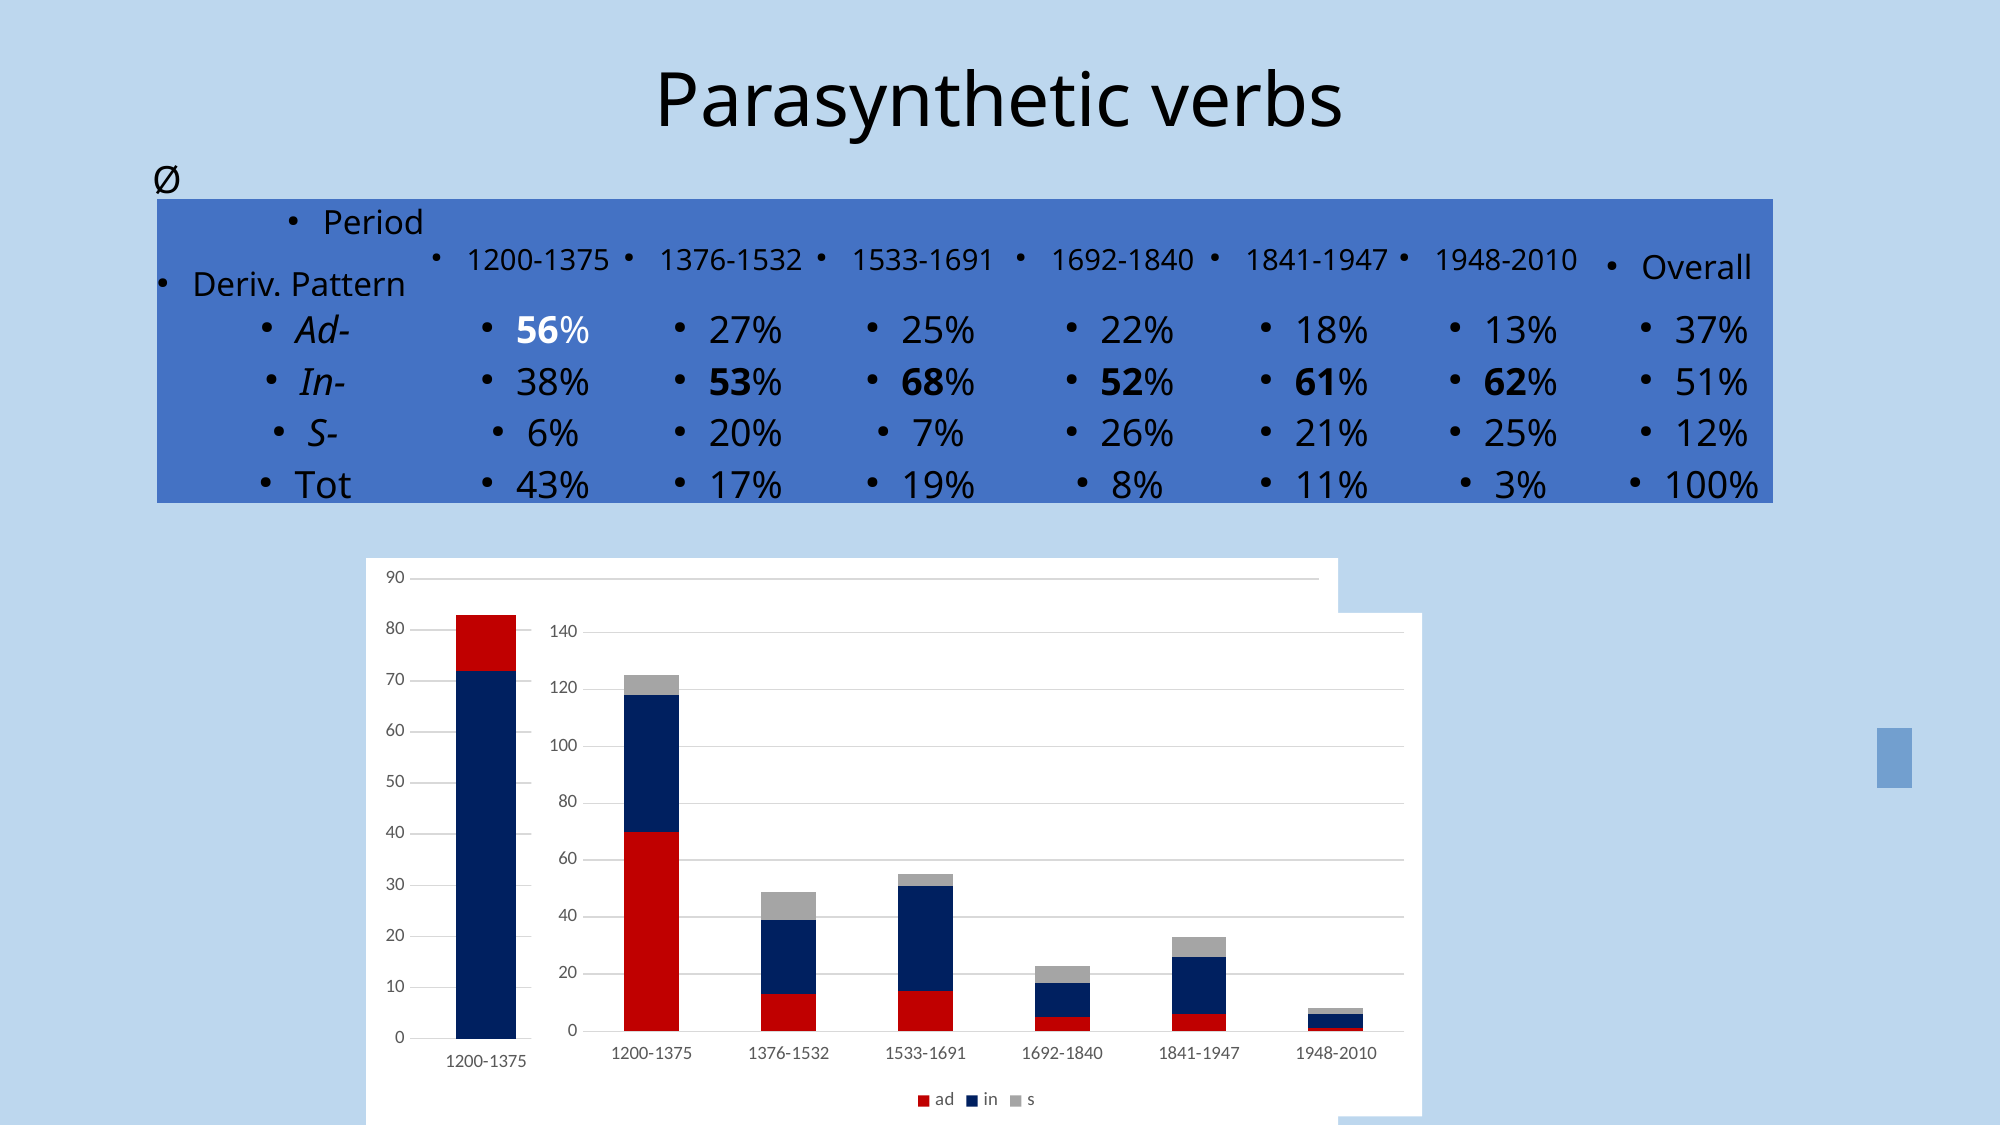

Parasynthetic verbs
| Period Deriv. Pattern | 1200-1375 | 1376-1532 | 1533-1691 | 1692-1840 | 1841-1947 | 1948-2010 | Overall |
| --- | --- | --- | --- | --- | --- | --- | --- |
| Ad- | 56% | 27% | 25% | 22% | 18% | 13% | 37% |
| In- | 38% | 53% | 68% | 52% | 61% | 62% | 51% |
| S- | 6% | 20% | 7% | 26% | 21% | 25% | 12% |
| Tot | 43% | 17% | 19% | 8% | 11% | 3% | 100% |
### Chart
| Category | are | ire |
|---|---|---|
| 1200-1375 | 72.0 | 11.0 |
| 1376-1532 | 33.0 | 11.0 |
| 1533-1691 | 14.0 | 7.0 |
| 1692-1840 | 13.0 | 0.0 |
| 1841-1947 | 18.0 | 1.0 |
| 1948-2010 | 10.0 | 0.0 |
### Chart
| Category | ad | in | s |
|---|---|---|---|
| 1200-1375 | 70.0 | 48.0 | 7.0 |
| 1376-1532 | 13.0 | 26.0 | 10.0 |
| 1533-1691 | 14.0 | 37.0 | 4.0 |
| 1692-1840 | 5.0 | 12.0 | 6.0 |
| 1841-1947 | 6.0 | 20.0 | 7.0 |
| 1948-2010 | 1.0 | 5.0 | 2.0 || |
| --- |